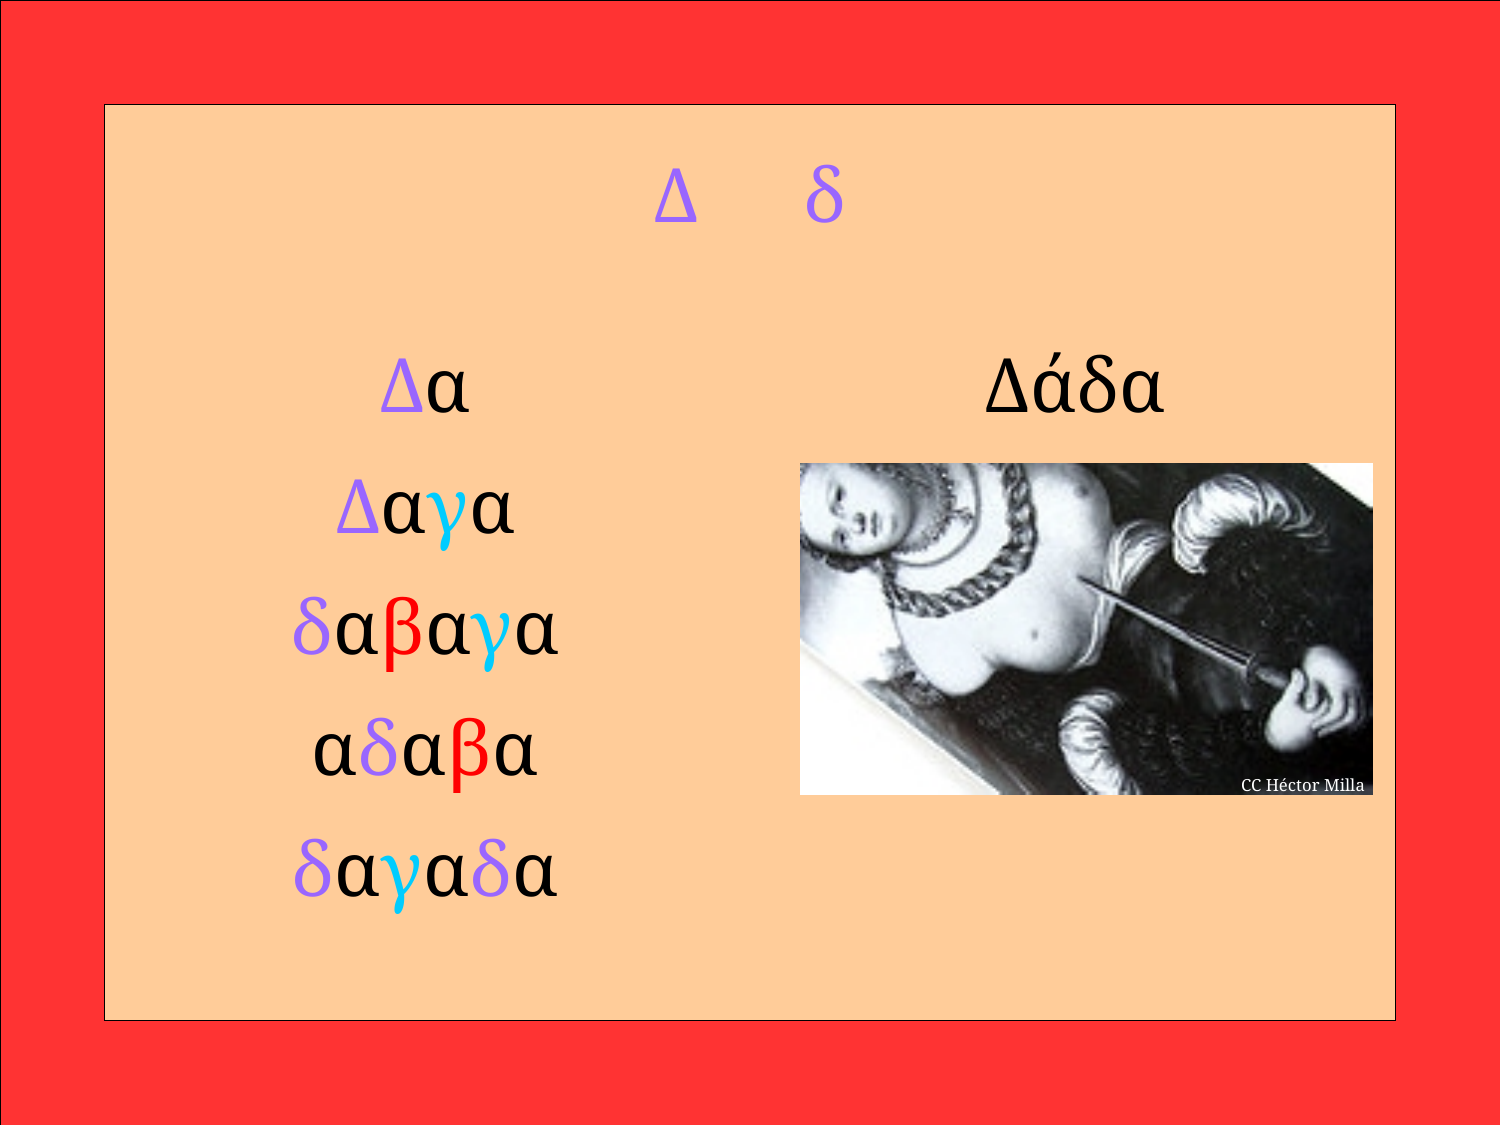

# Δ	δ
Δα
Δαγα
δαβαγα
αδαβα
δαγαδα
Δάδα
CC Héctor Milla